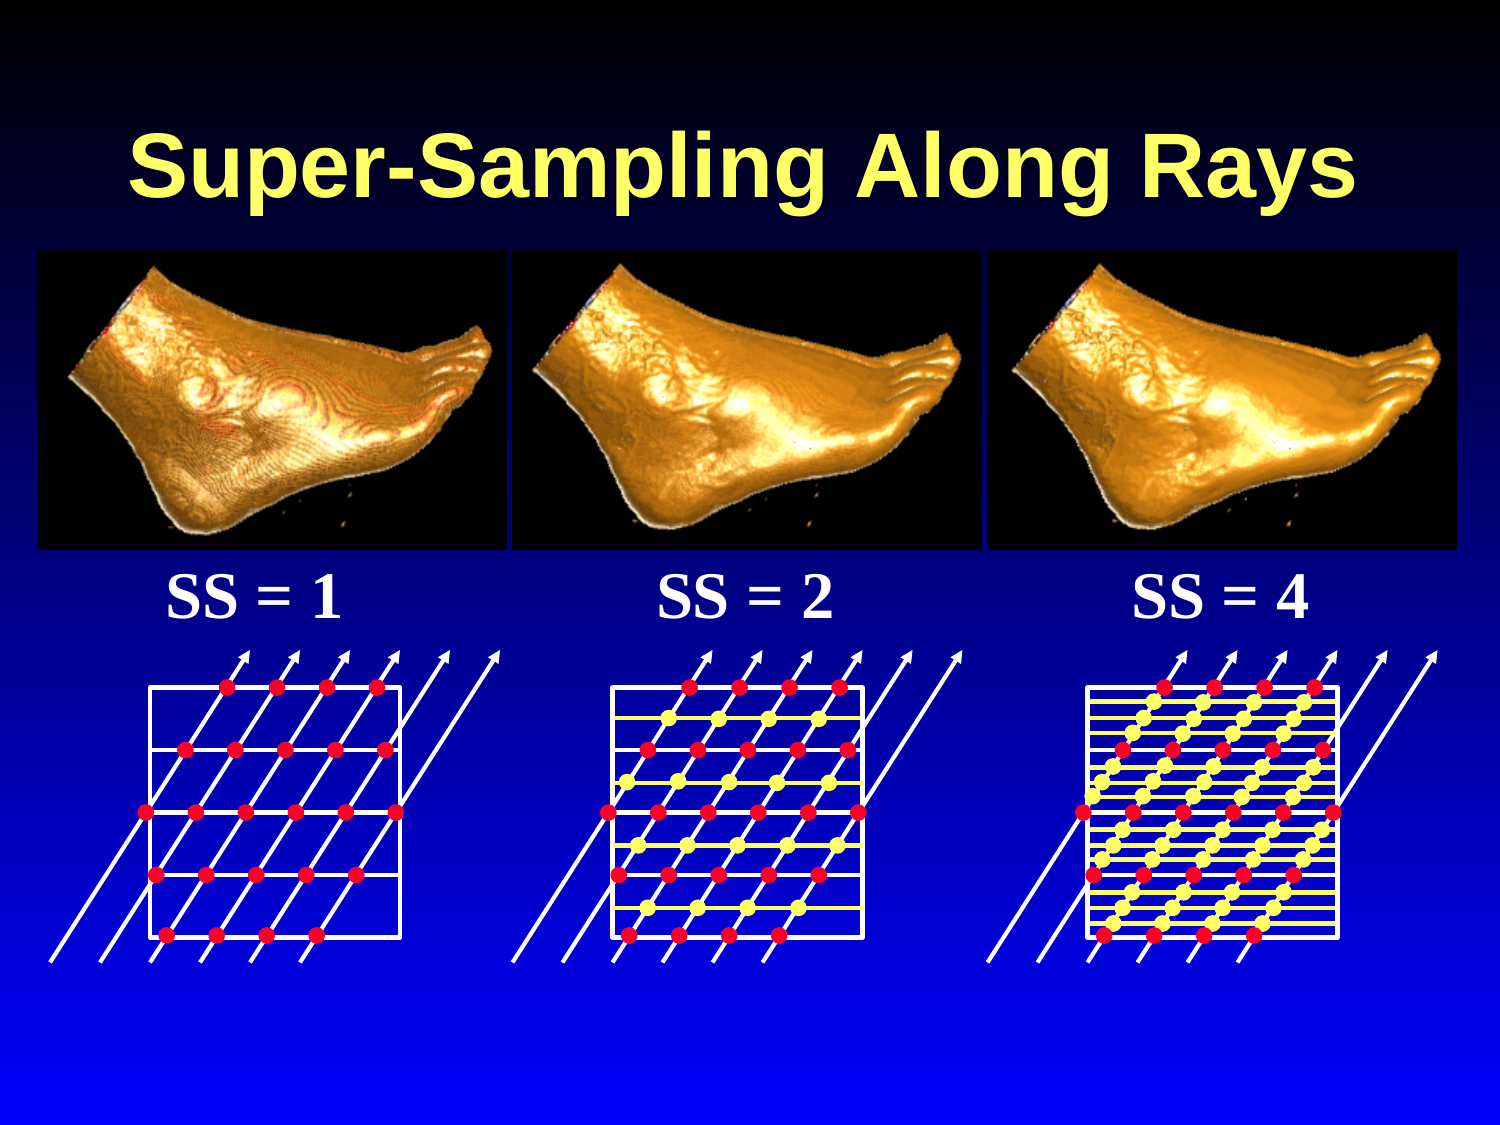

# Super-Sampling Along Rays
SS = 1
SS = 2
SS = 4